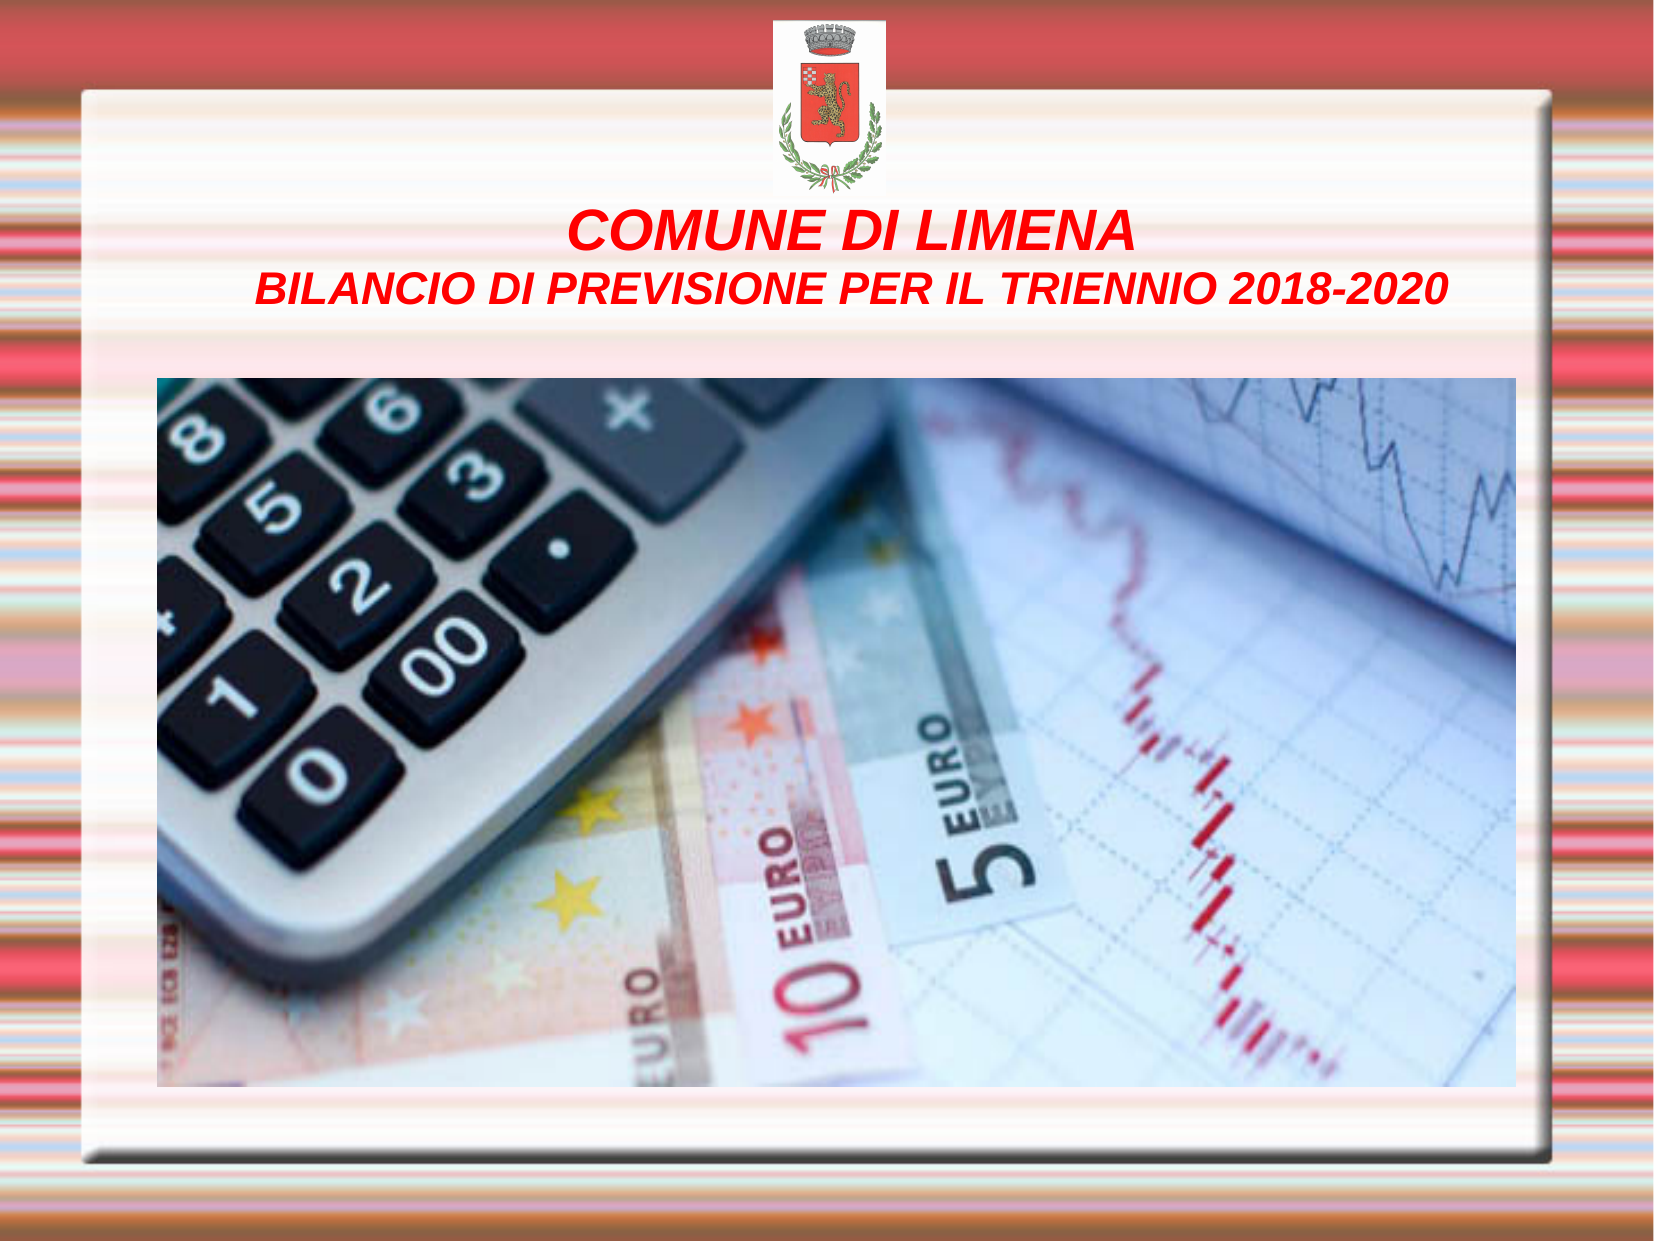

# COMUNE DI LIMENA BILANCIO DI PREVISIONE PER IL TRIENNIO 2018-2020